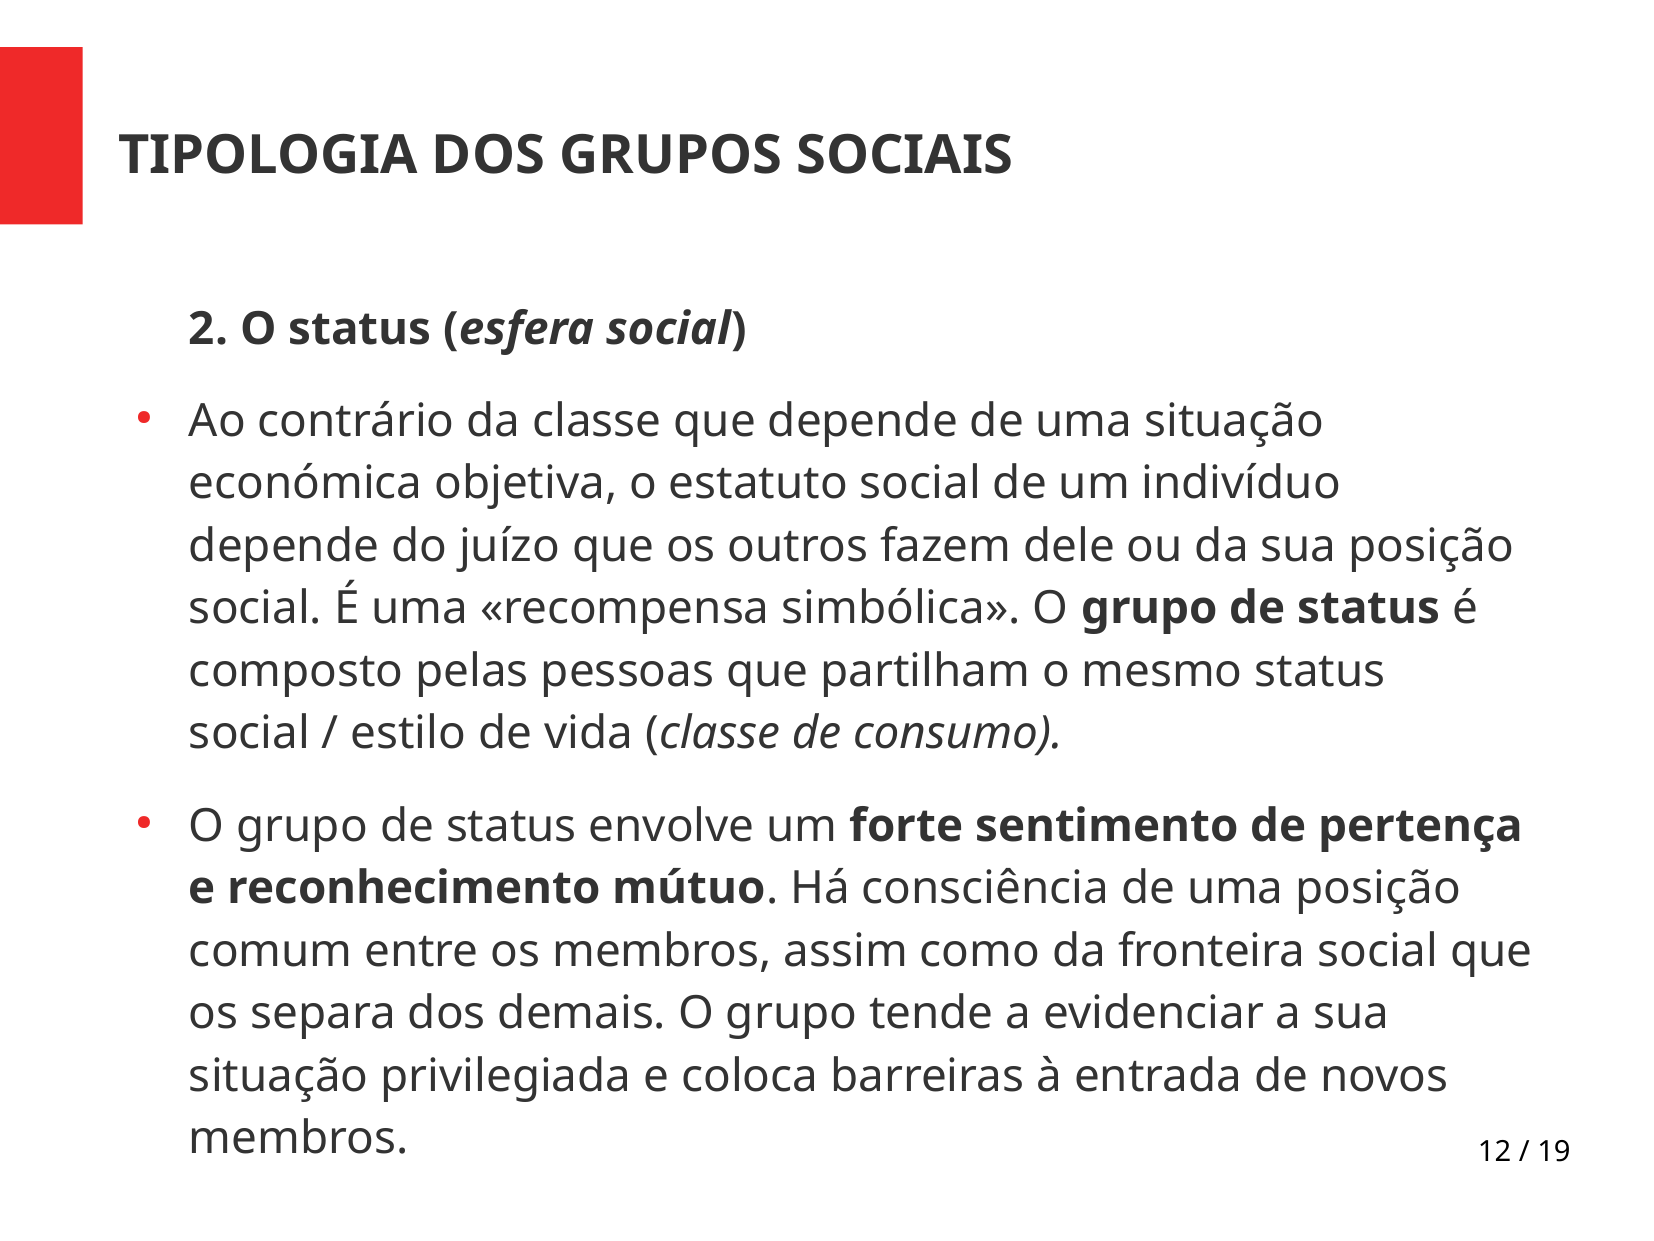

# TIPOLOGIA DOS GRUPOS SOCIAIS
2. O status (esfera social)
Ao contrário da classe que depende de uma situação económica objetiva, o estatuto social de um indivíduo depende do juízo que os outros fazem dele ou da sua posição social. É uma «recompensa simbólica». O grupo de status é composto pelas pessoas que partilham o mesmo status social / estilo de vida (classe de consumo).
O grupo de status envolve um forte sentimento de pertença e reconhecimento mútuo. Há consciência de uma posição comum entre os membros, assim como da fronteira social que os separa dos demais. O grupo tende a evidenciar a sua situação privilegiada e coloca barreiras à entrada de novos membros.
12